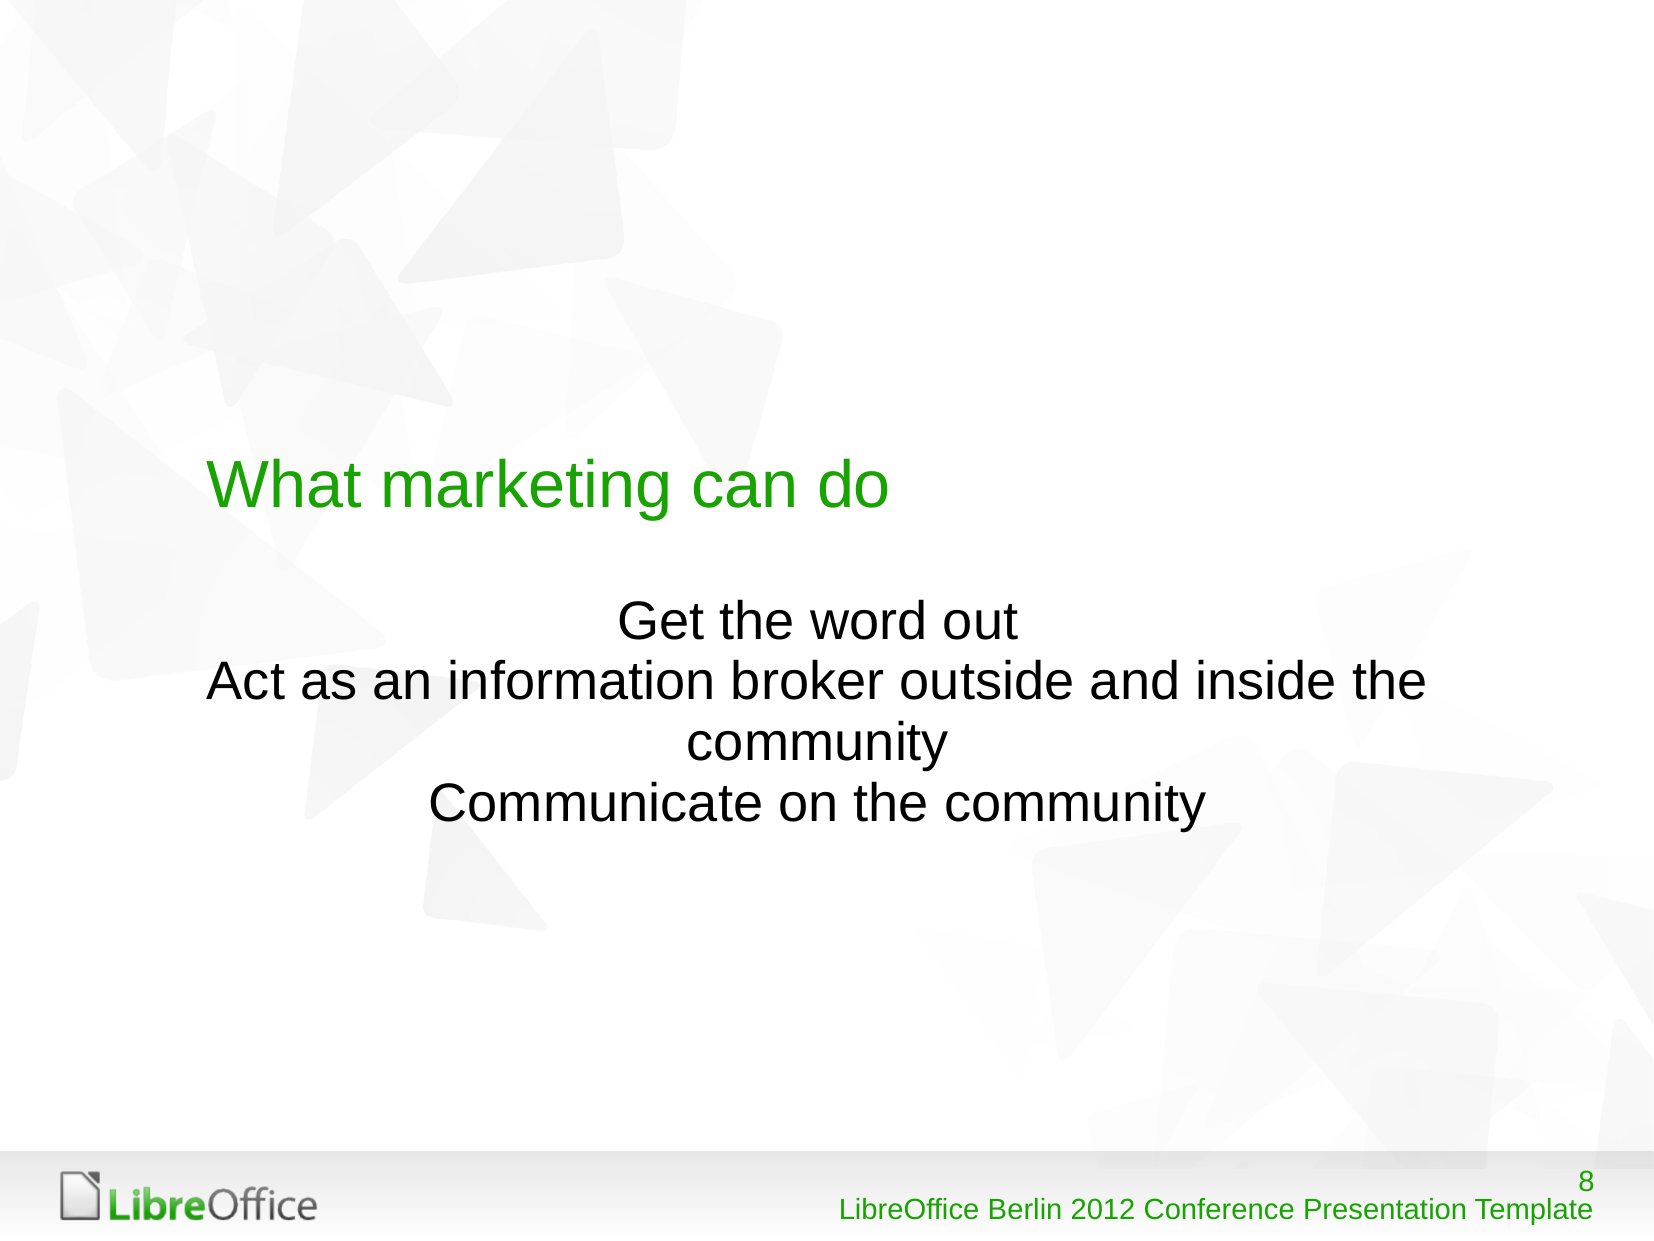

# What marketing can do
Get the word out
Act as an information broker outside and inside the community
Communicate on the community
8
LibreOffice Berlin 2012 Conference Presentation Template